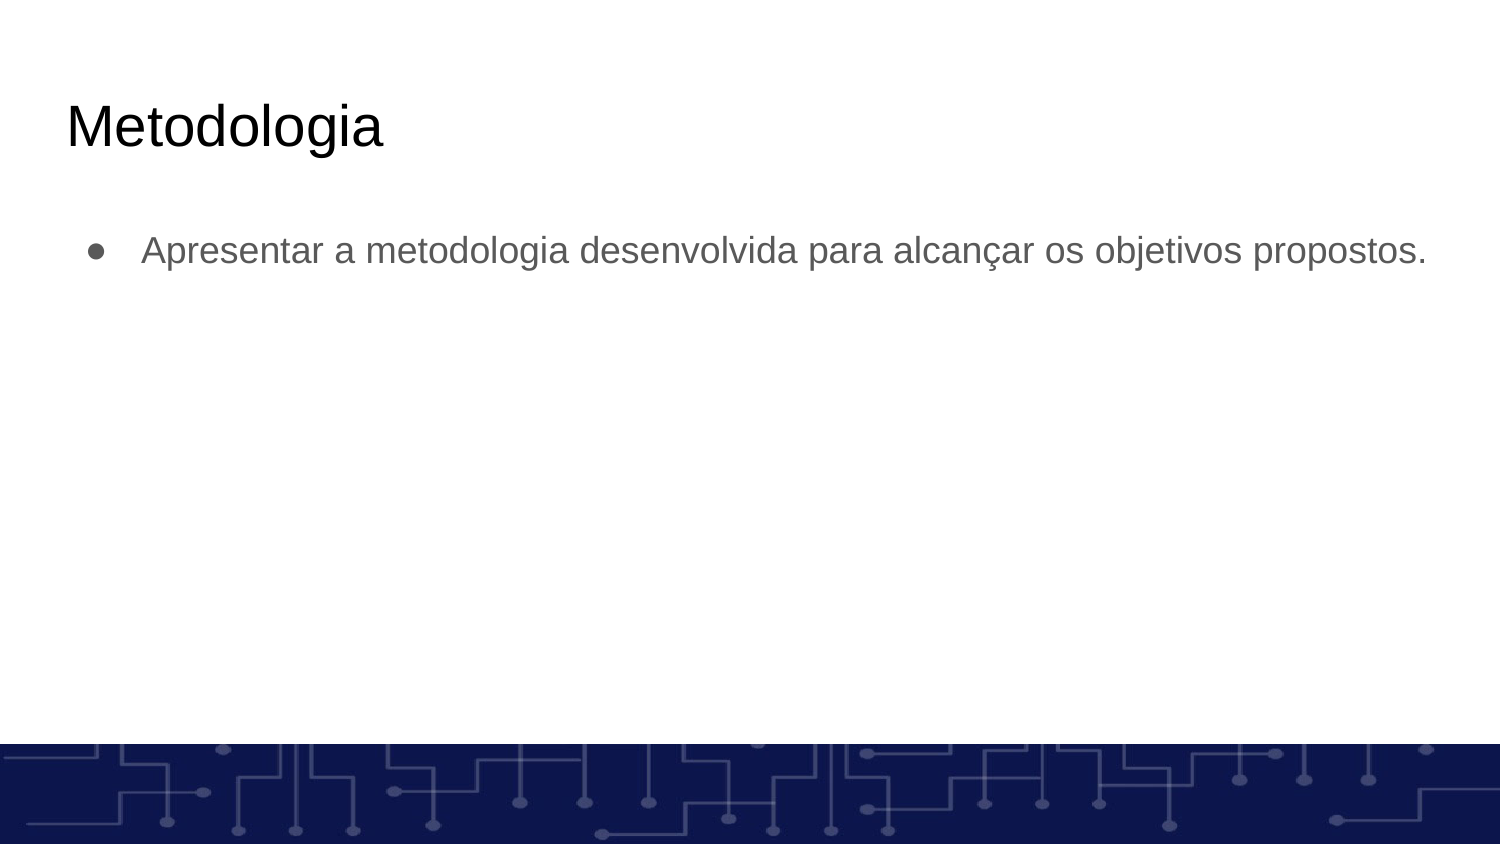

# Metodologia
Apresentar a metodologia desenvolvida para alcançar os objetivos propostos.